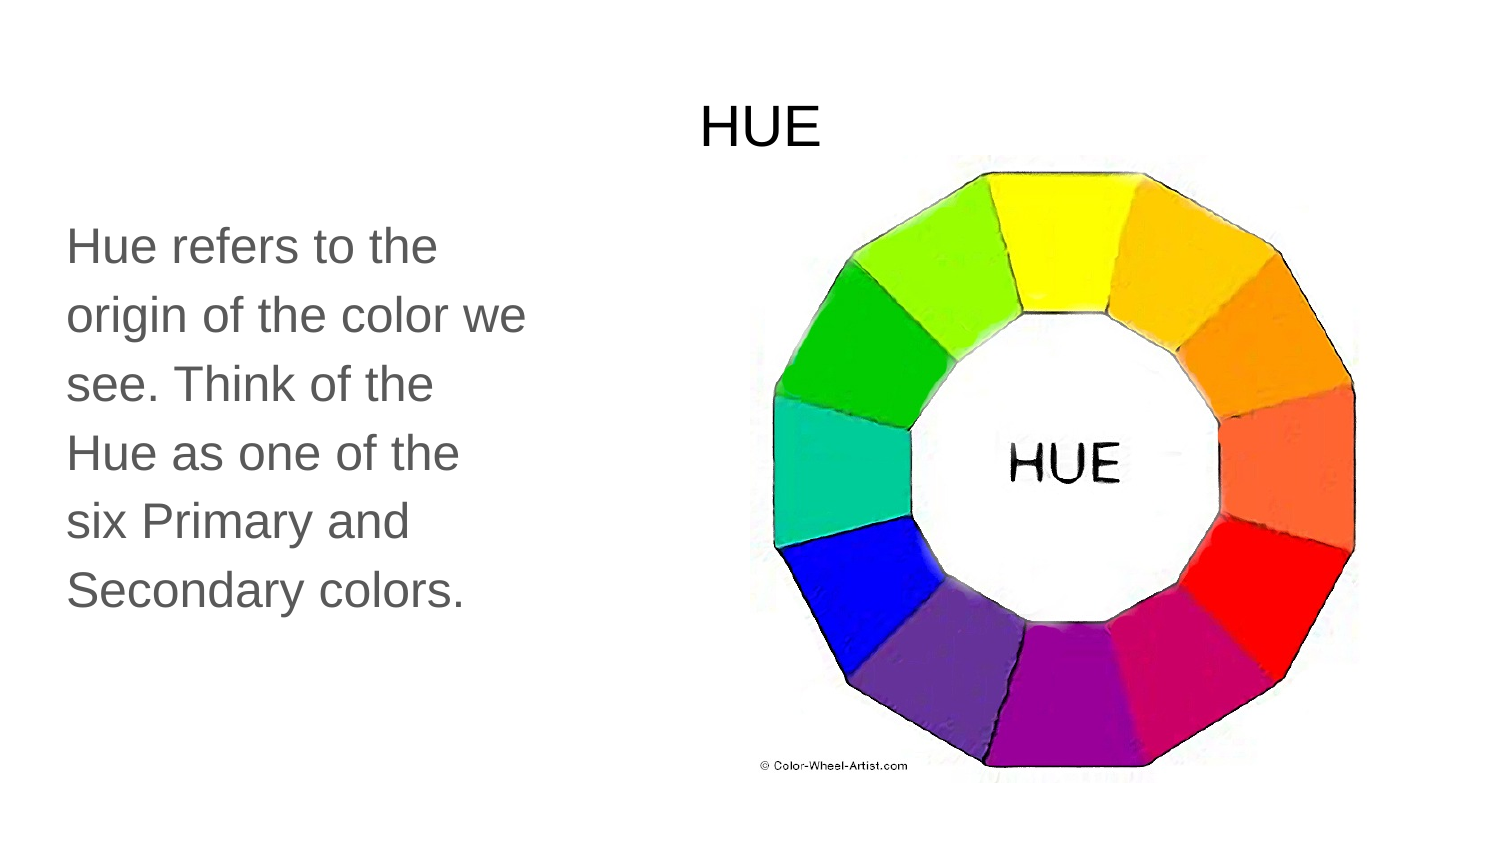

# HUE
Hue refers to the origin of the color we see. Think of the Hue as one of the six Primary and Secondary colors.